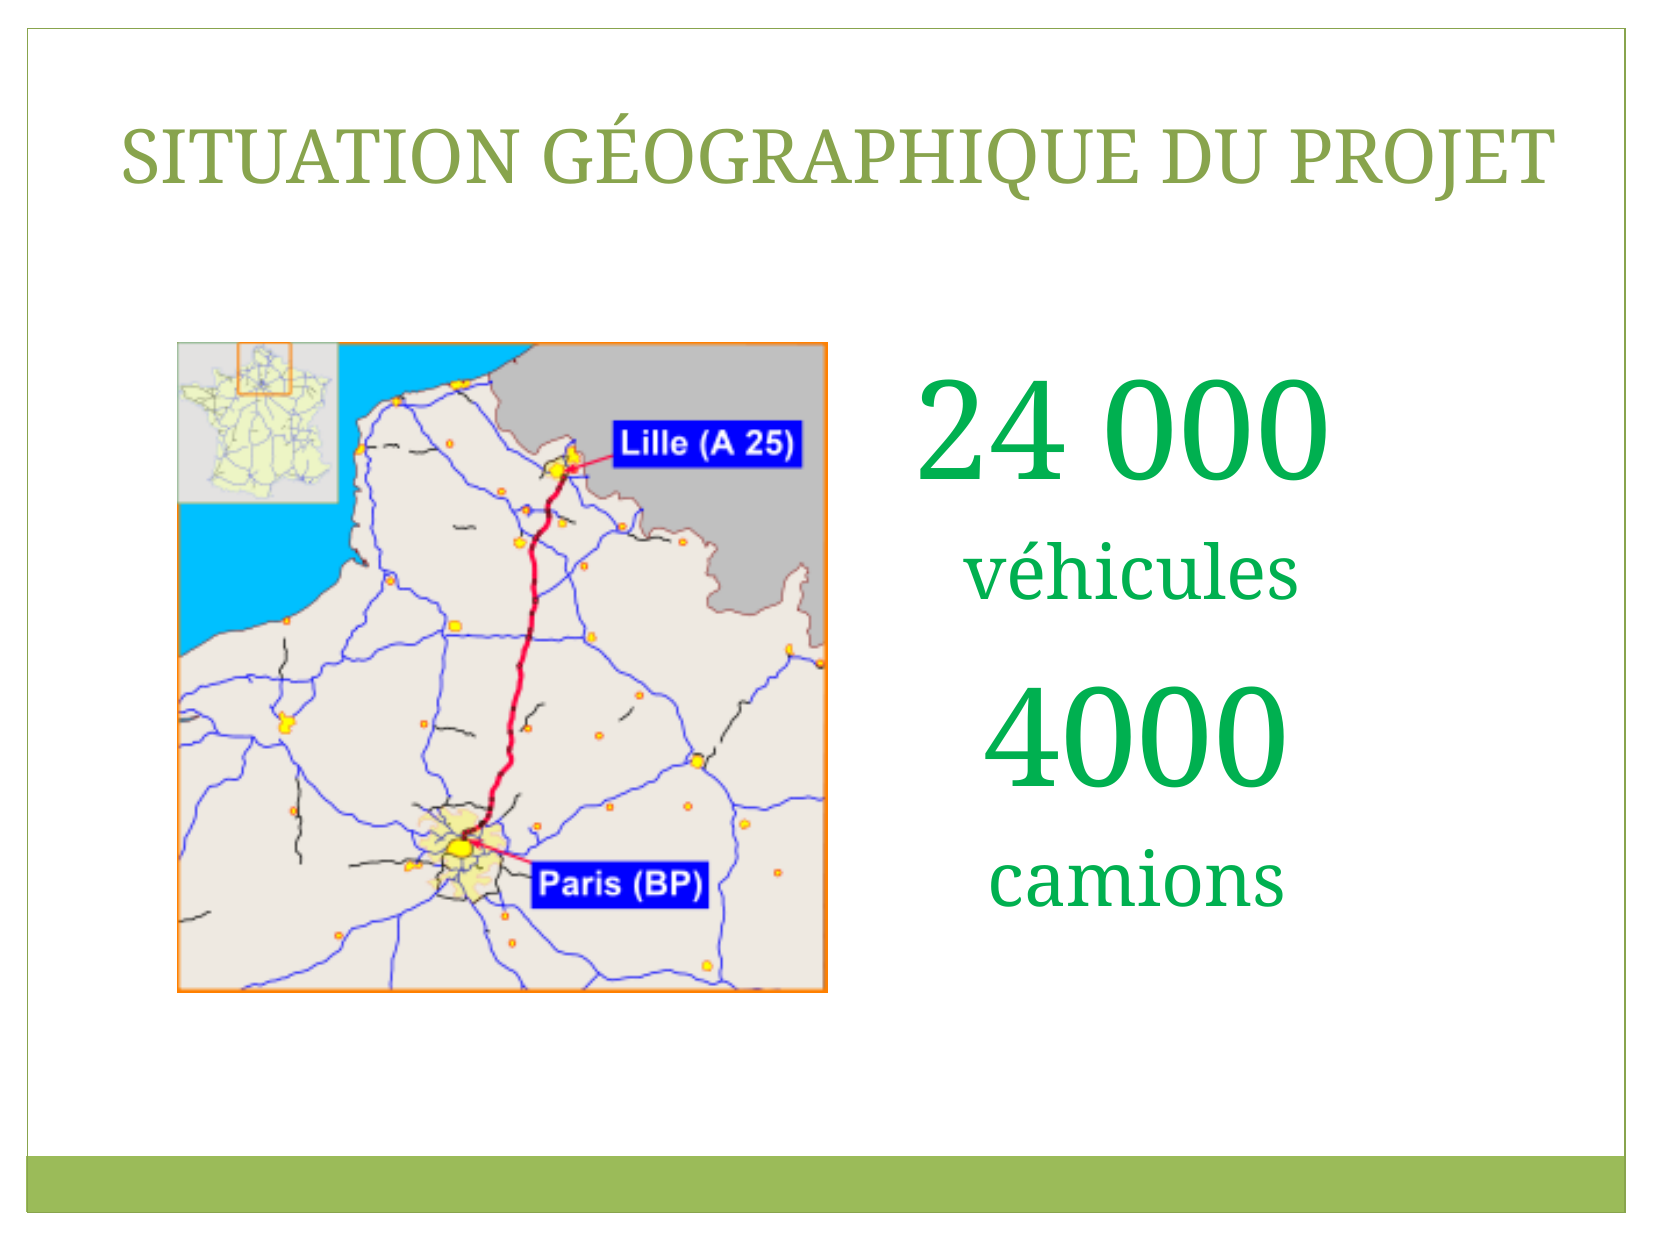

# Situation géographique du projet
24 000
 véhicules
4000
camions